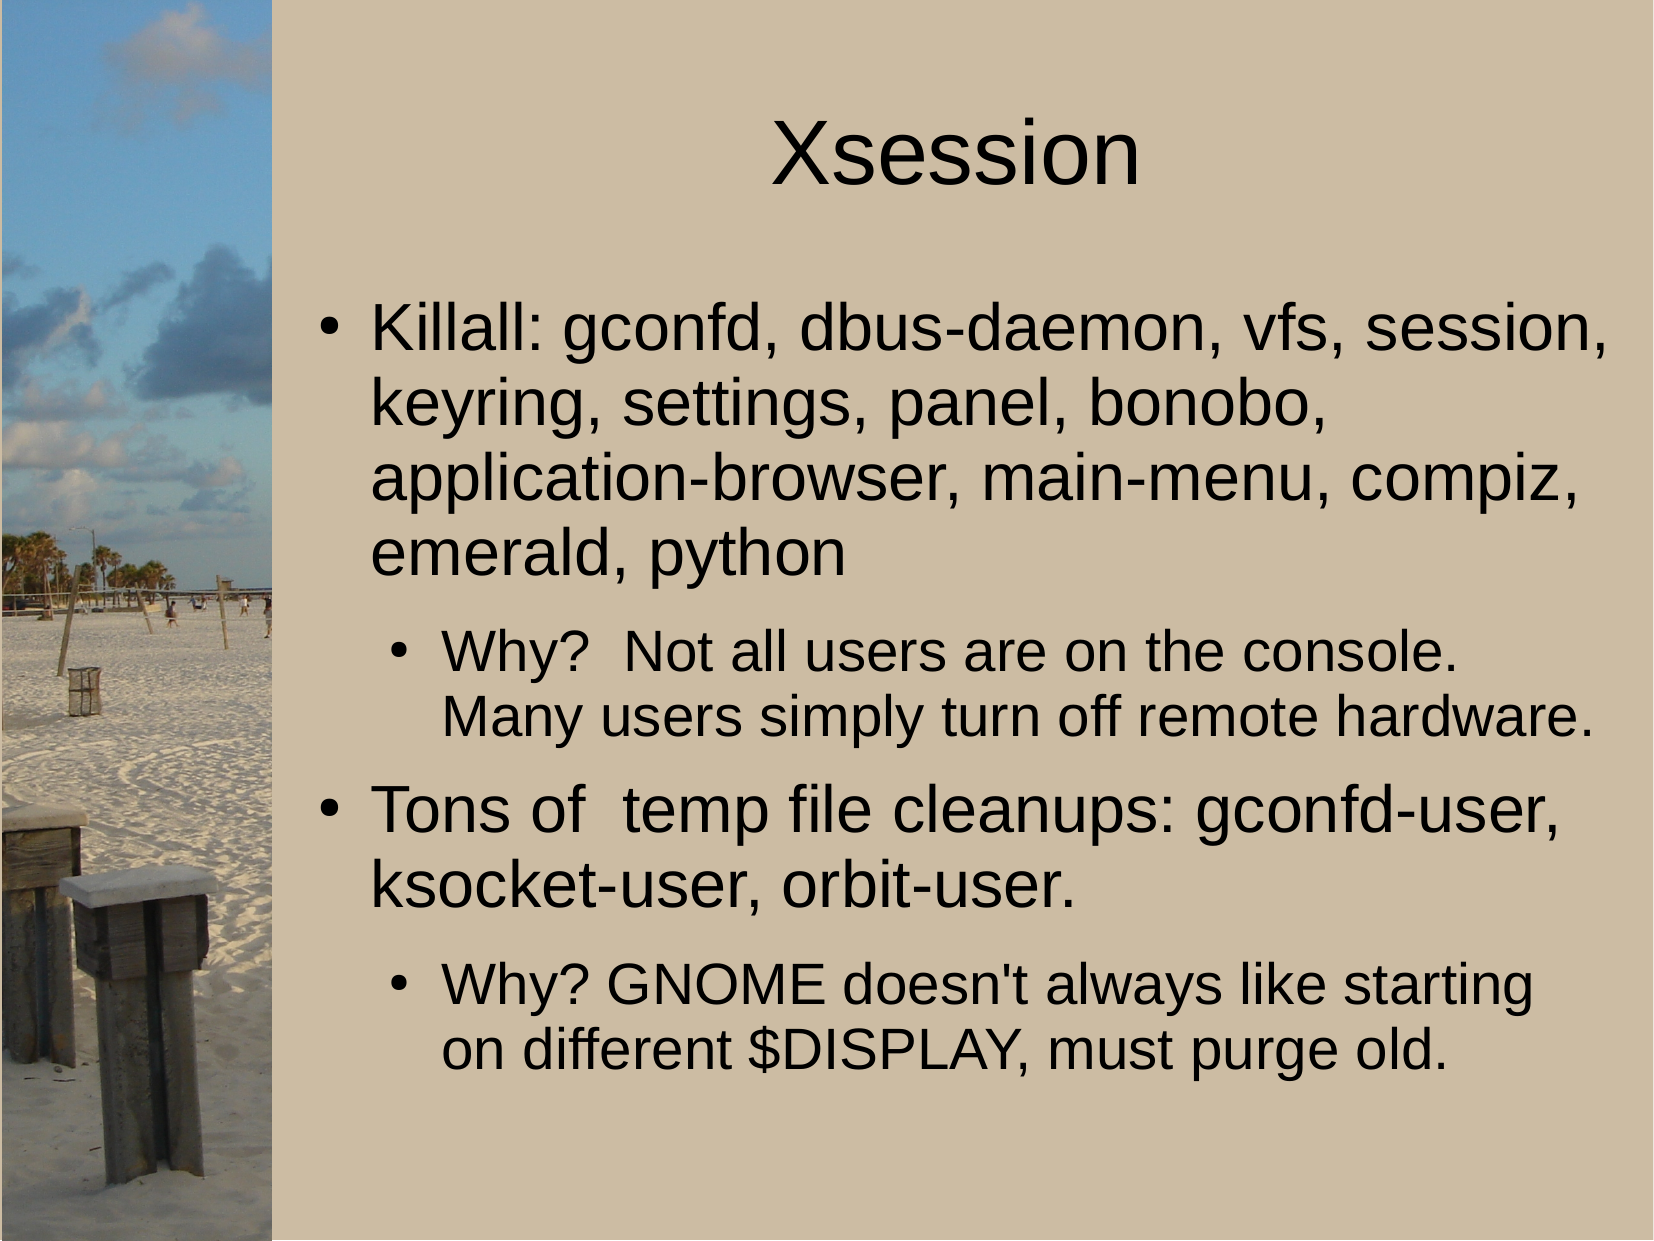

# Xsession
Killall: gconfd, dbus-daemon, vfs, session, keyring, settings, panel, bonobo, application-browser, main-menu, compiz, emerald, python
Why? Not all users are on the console. Many users simply turn off remote hardware.
Tons of temp file cleanups: gconfd-user, ksocket-user, orbit-user.
Why? GNOME doesn't always like starting on different $DISPLAY, must purge old.